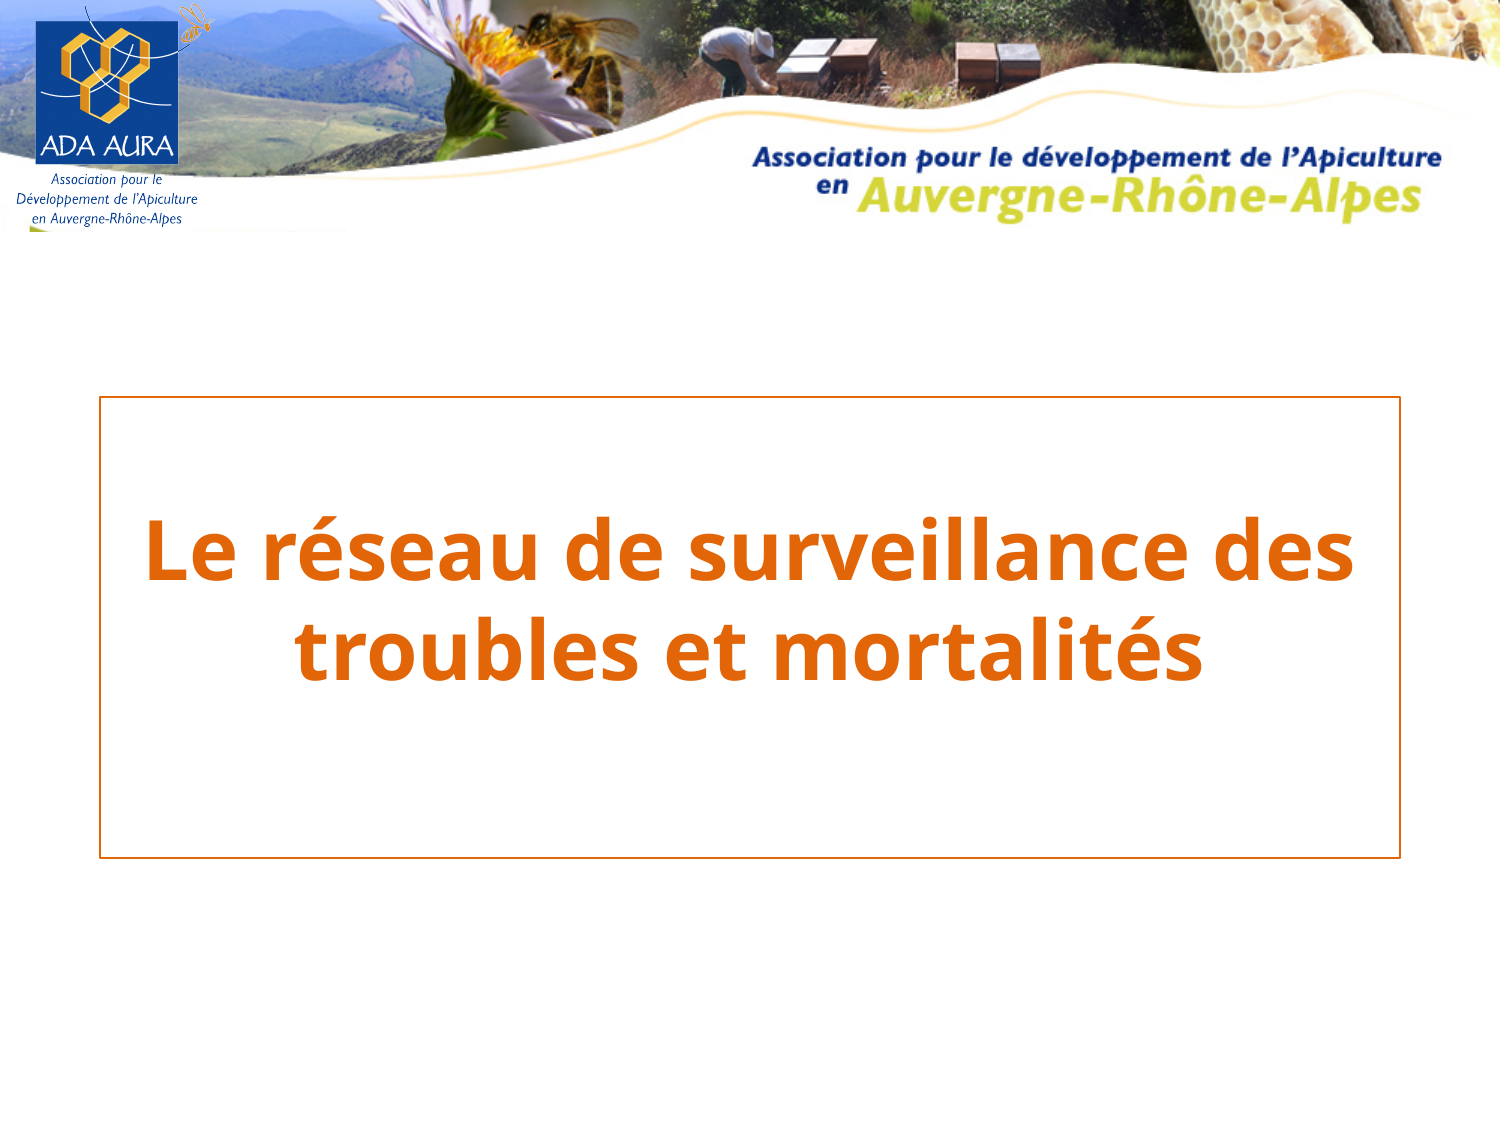

# Le réseau de surveillance des troubles et mortalités